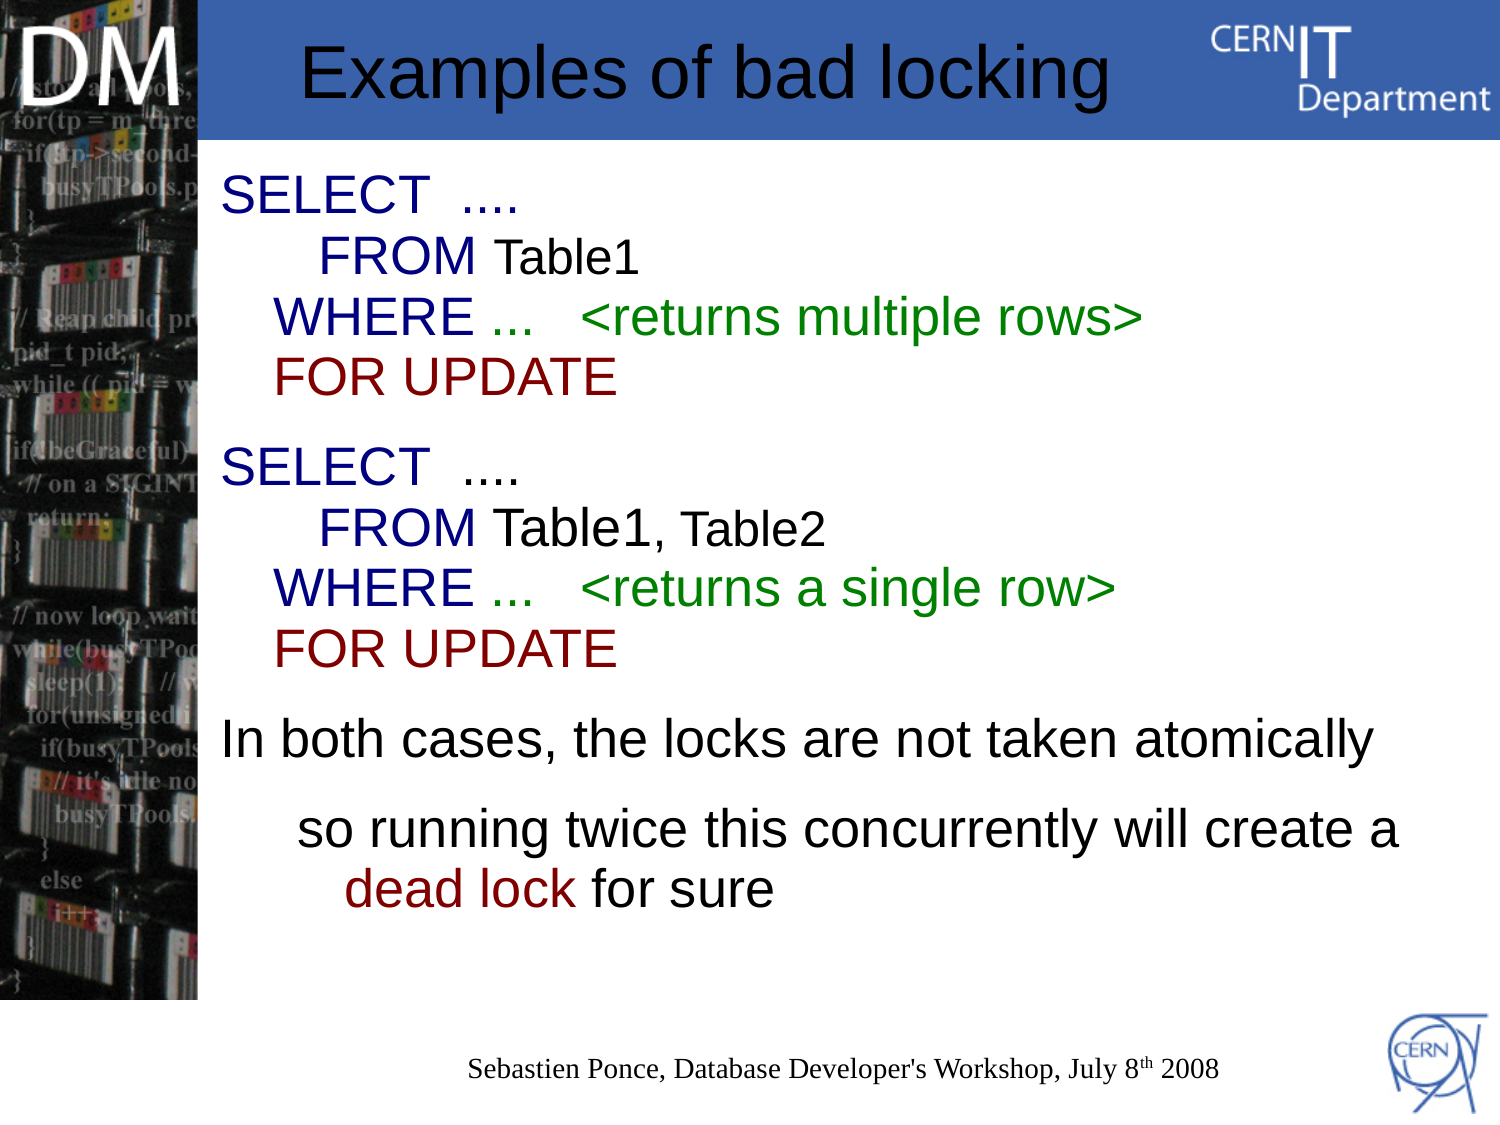

# Examples of bad locking
SELECT ....
 FROM Table1
WHERE ... <returns multiple rows>
FOR UPDATE
SELECT ....
 FROM Table1, Table2
WHERE ... <returns a single row>
FOR UPDATE
In both cases, the locks are not taken atomically
so running twice this concurrently will create a dead lock for sure